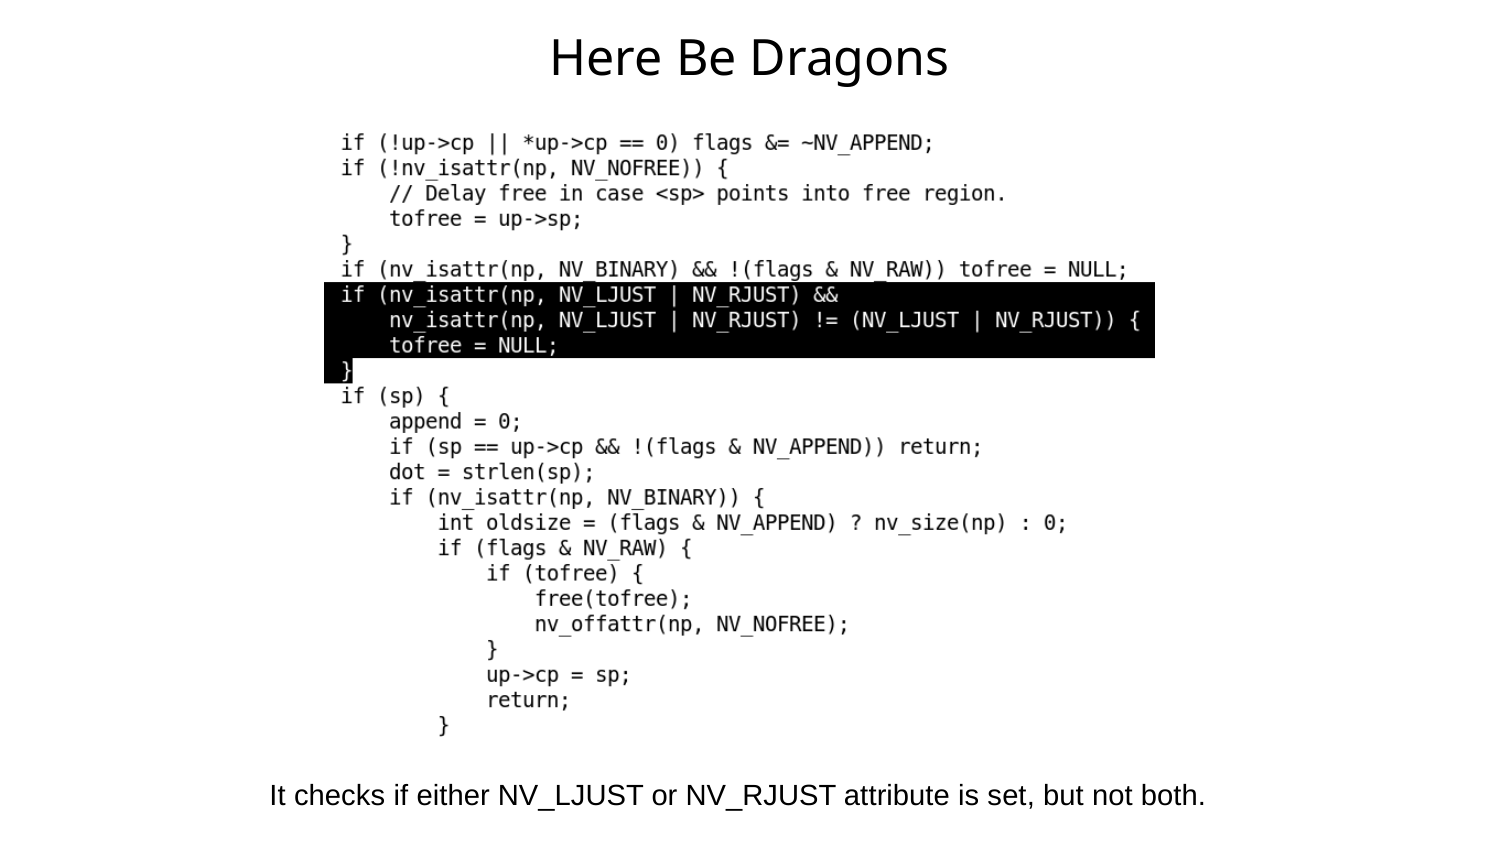

# Here Be Dragons
It checks if either NV_LJUST or NV_RJUST attribute is set, but not both.